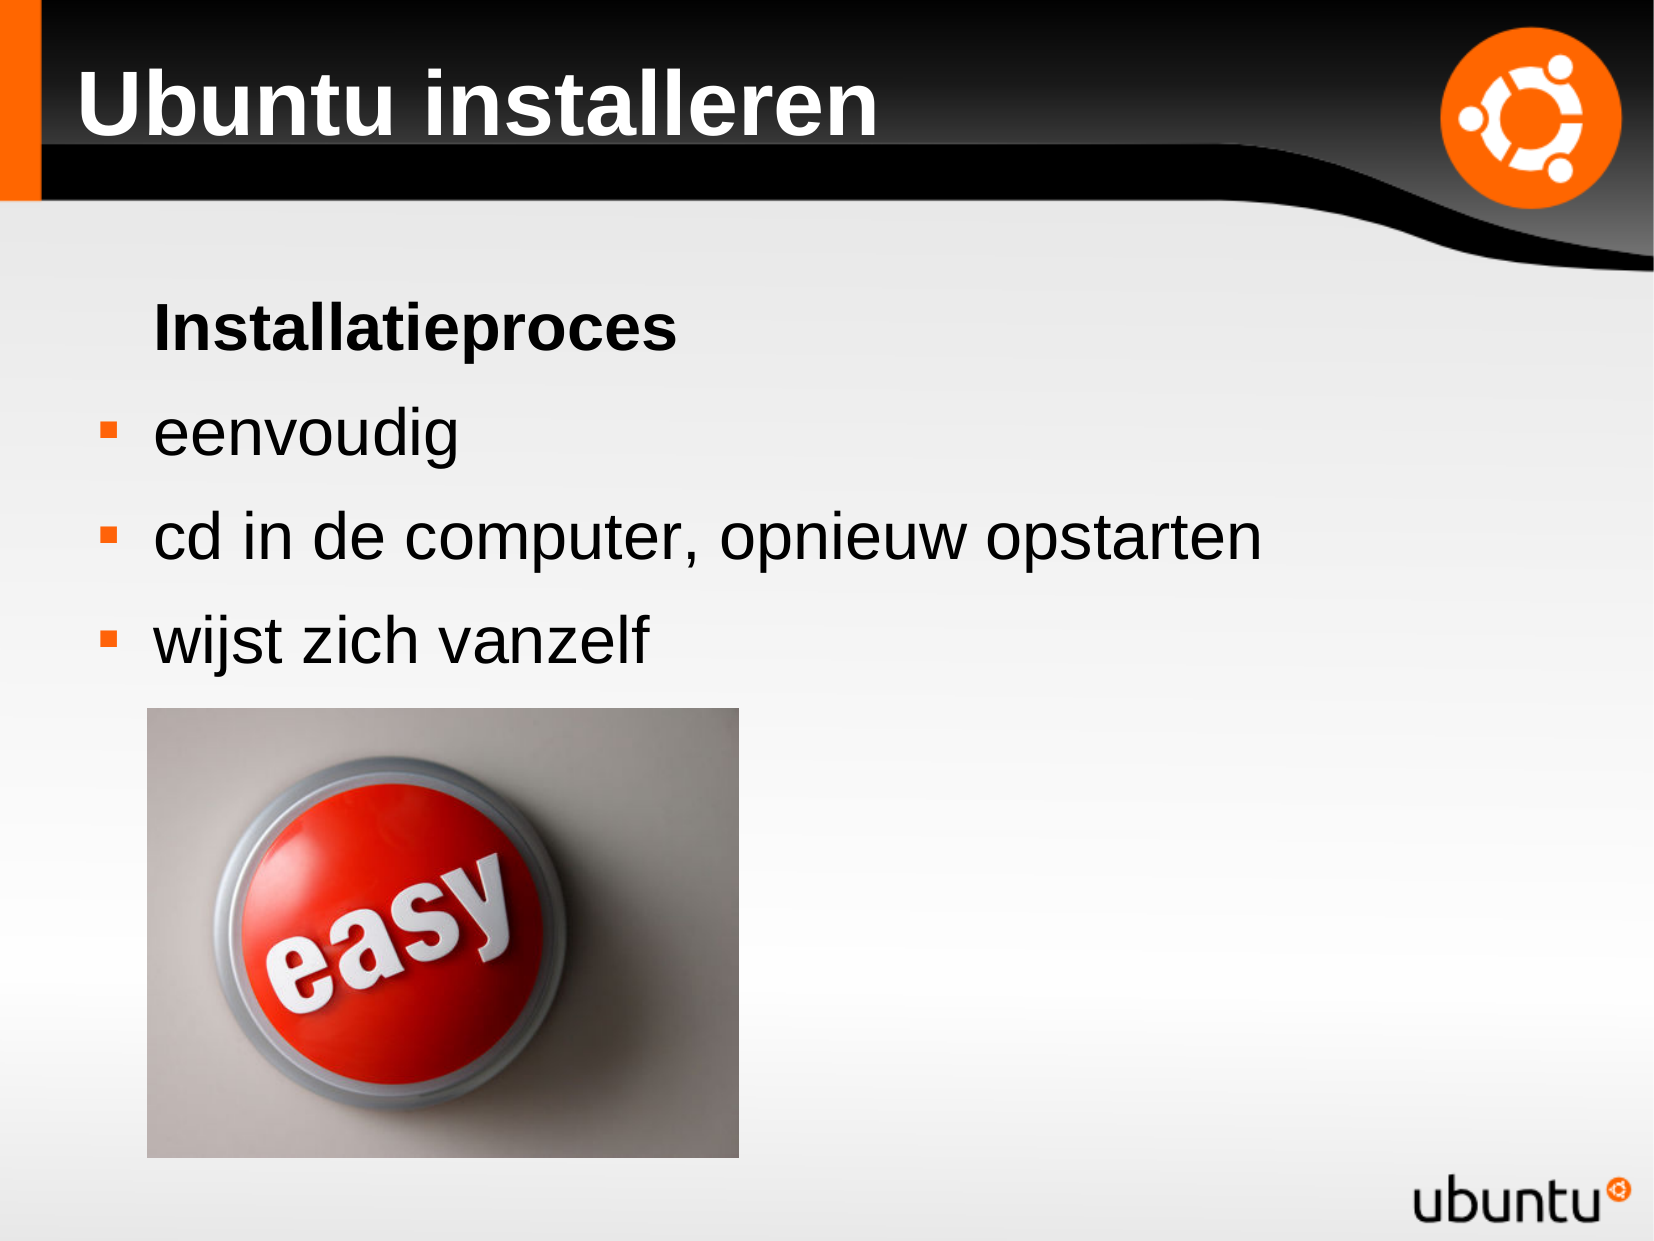

# Ubuntu installeren
Installatieproces
eenvoudig
cd in de computer, opnieuw opstarten
wijst zich vanzelf